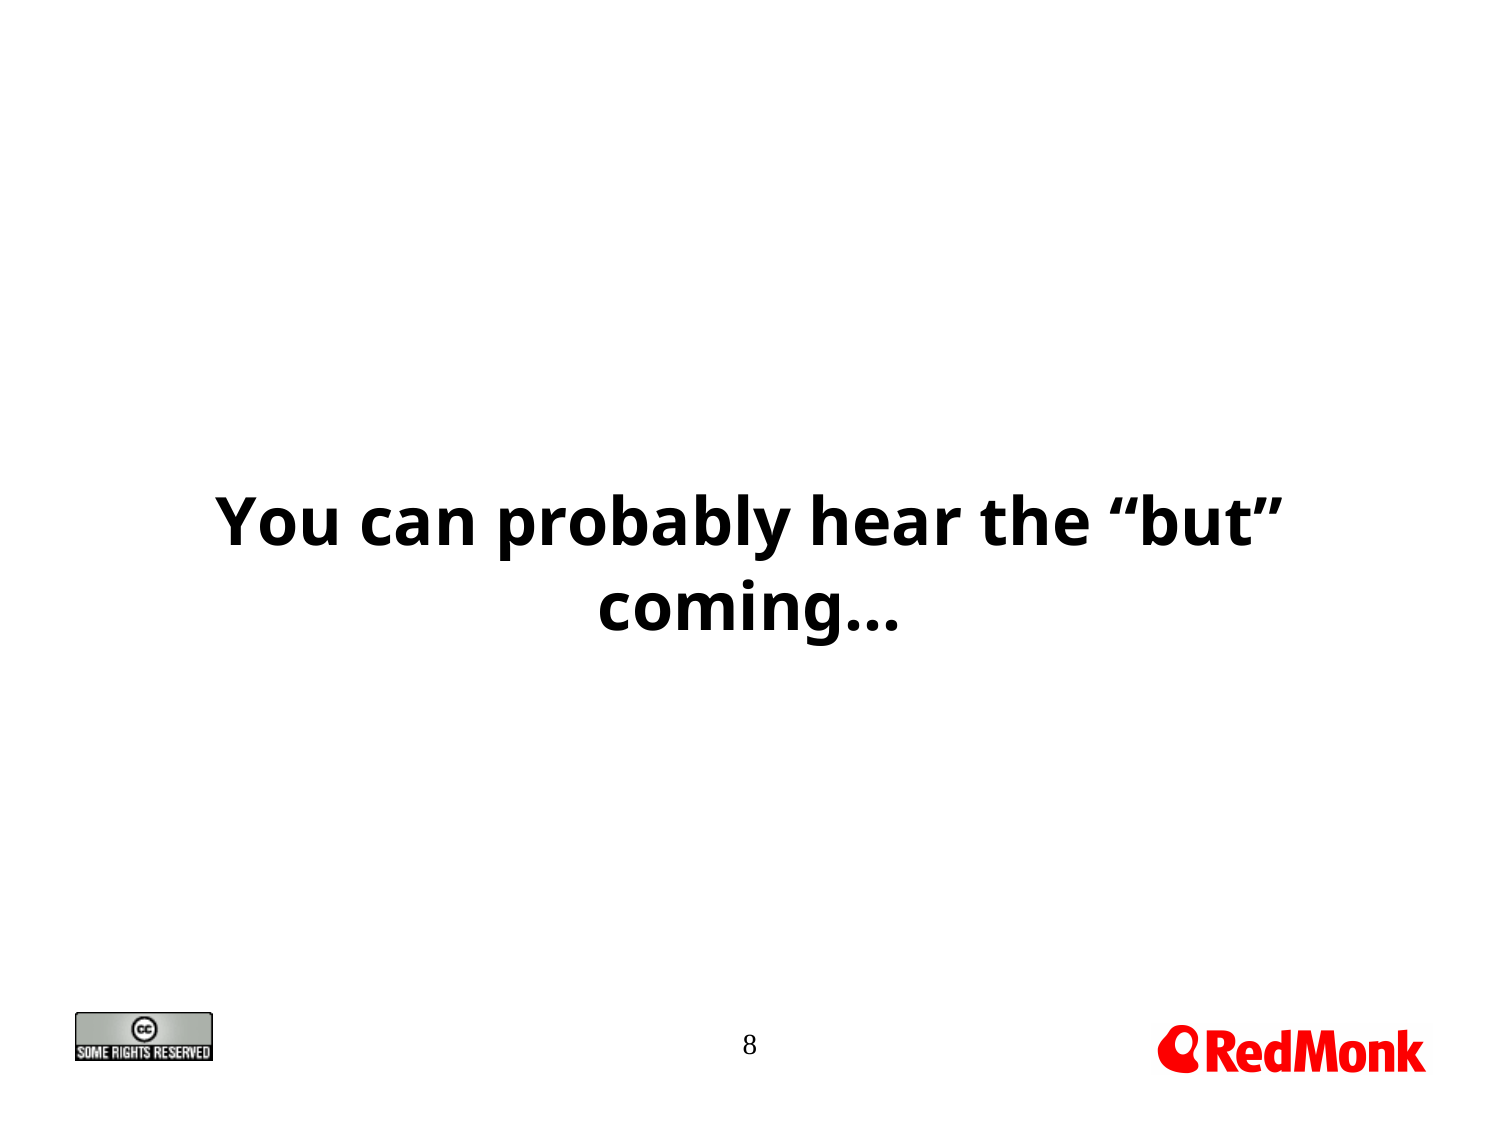

You can probably hear the “but” coming...